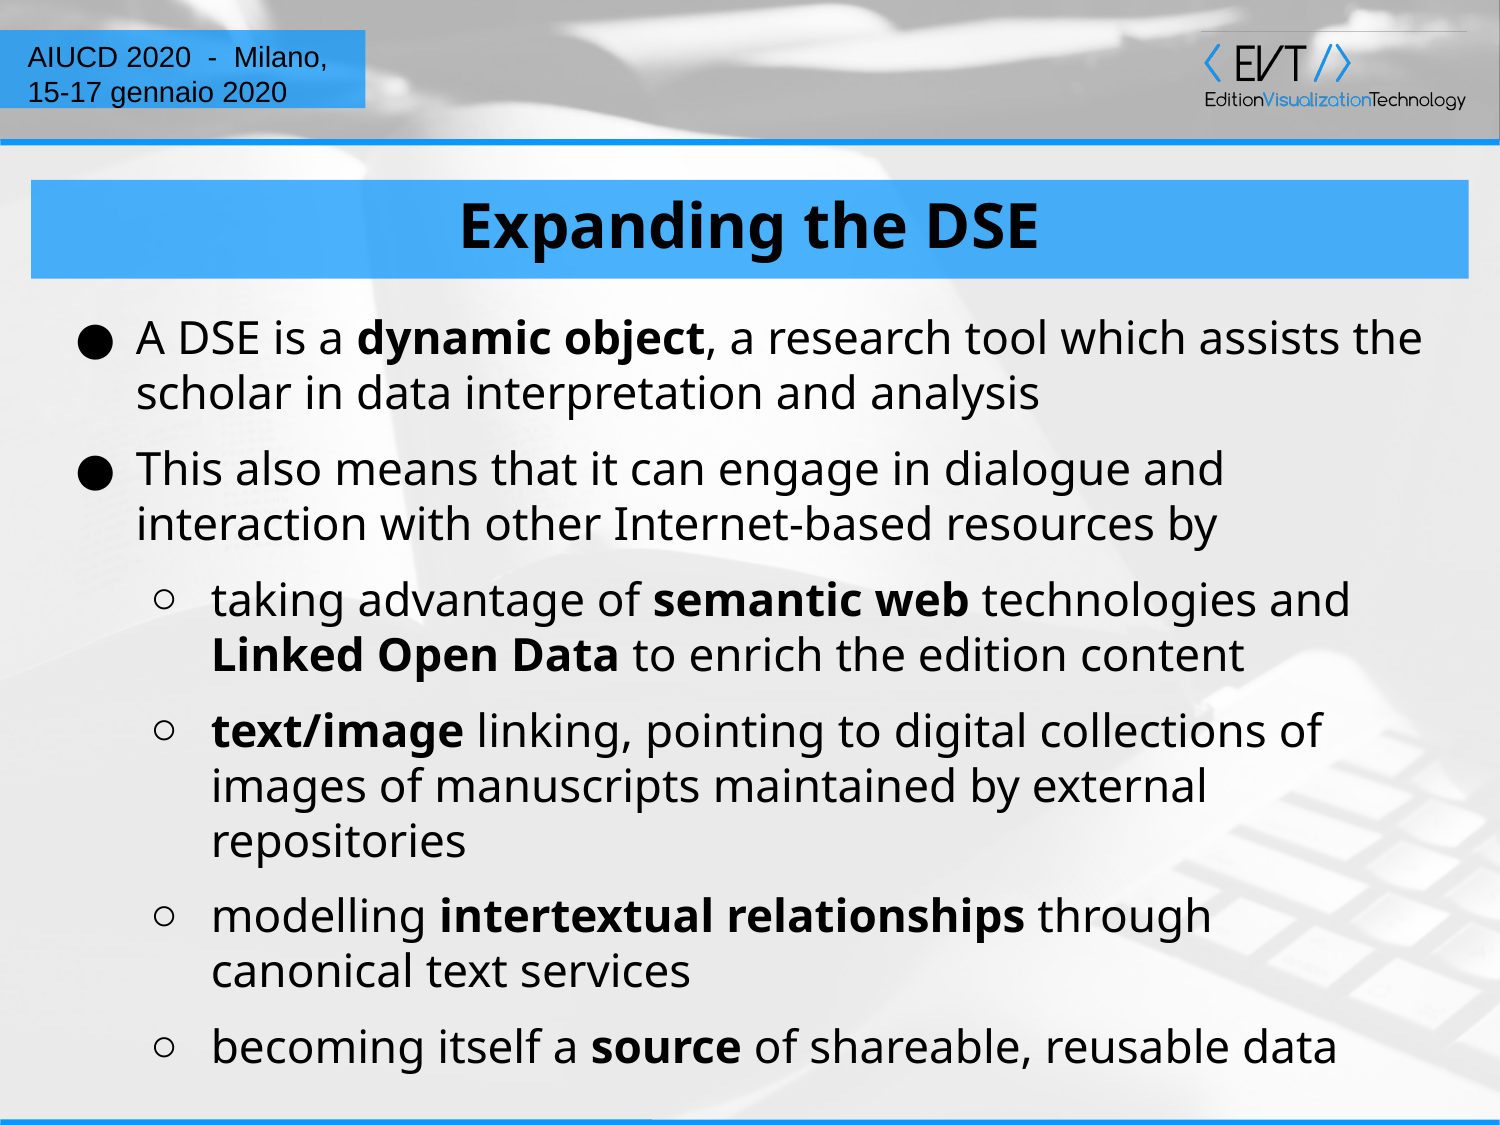

# Expanding the DSE
A DSE is a dynamic object, a research tool which assists the scholar in data interpretation and analysis
This also means that it can engage in dialogue and interaction with other Internet-based resources by
taking advantage of semantic web technologies and Linked Open Data to enrich the edition content
text/image linking, pointing to digital collections of images of manuscripts maintained by external repositories
modelling intertextual relationships through canonical text services
becoming itself a source of shareable, reusable data